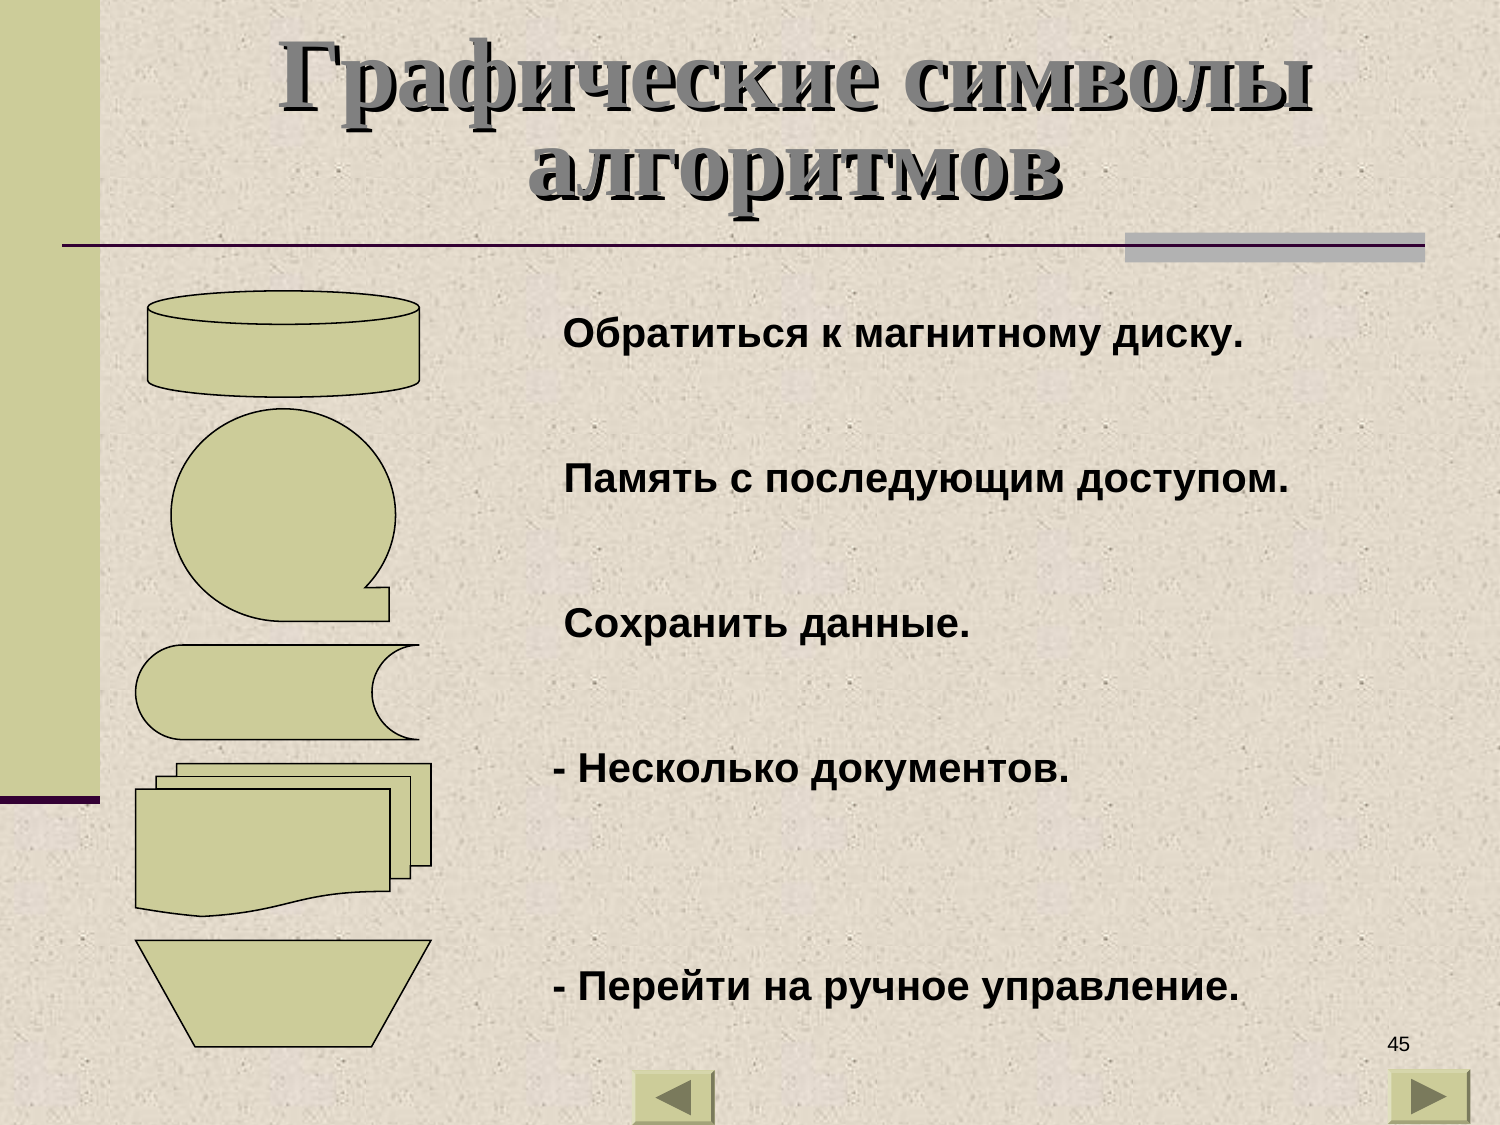

# Графические символы алгоритмов
 Обратиться к магнитному диску.
 Память с последующим доступом.
 Сохранить данные.
- Несколько документов.
- Перейти на ручное управление.
45